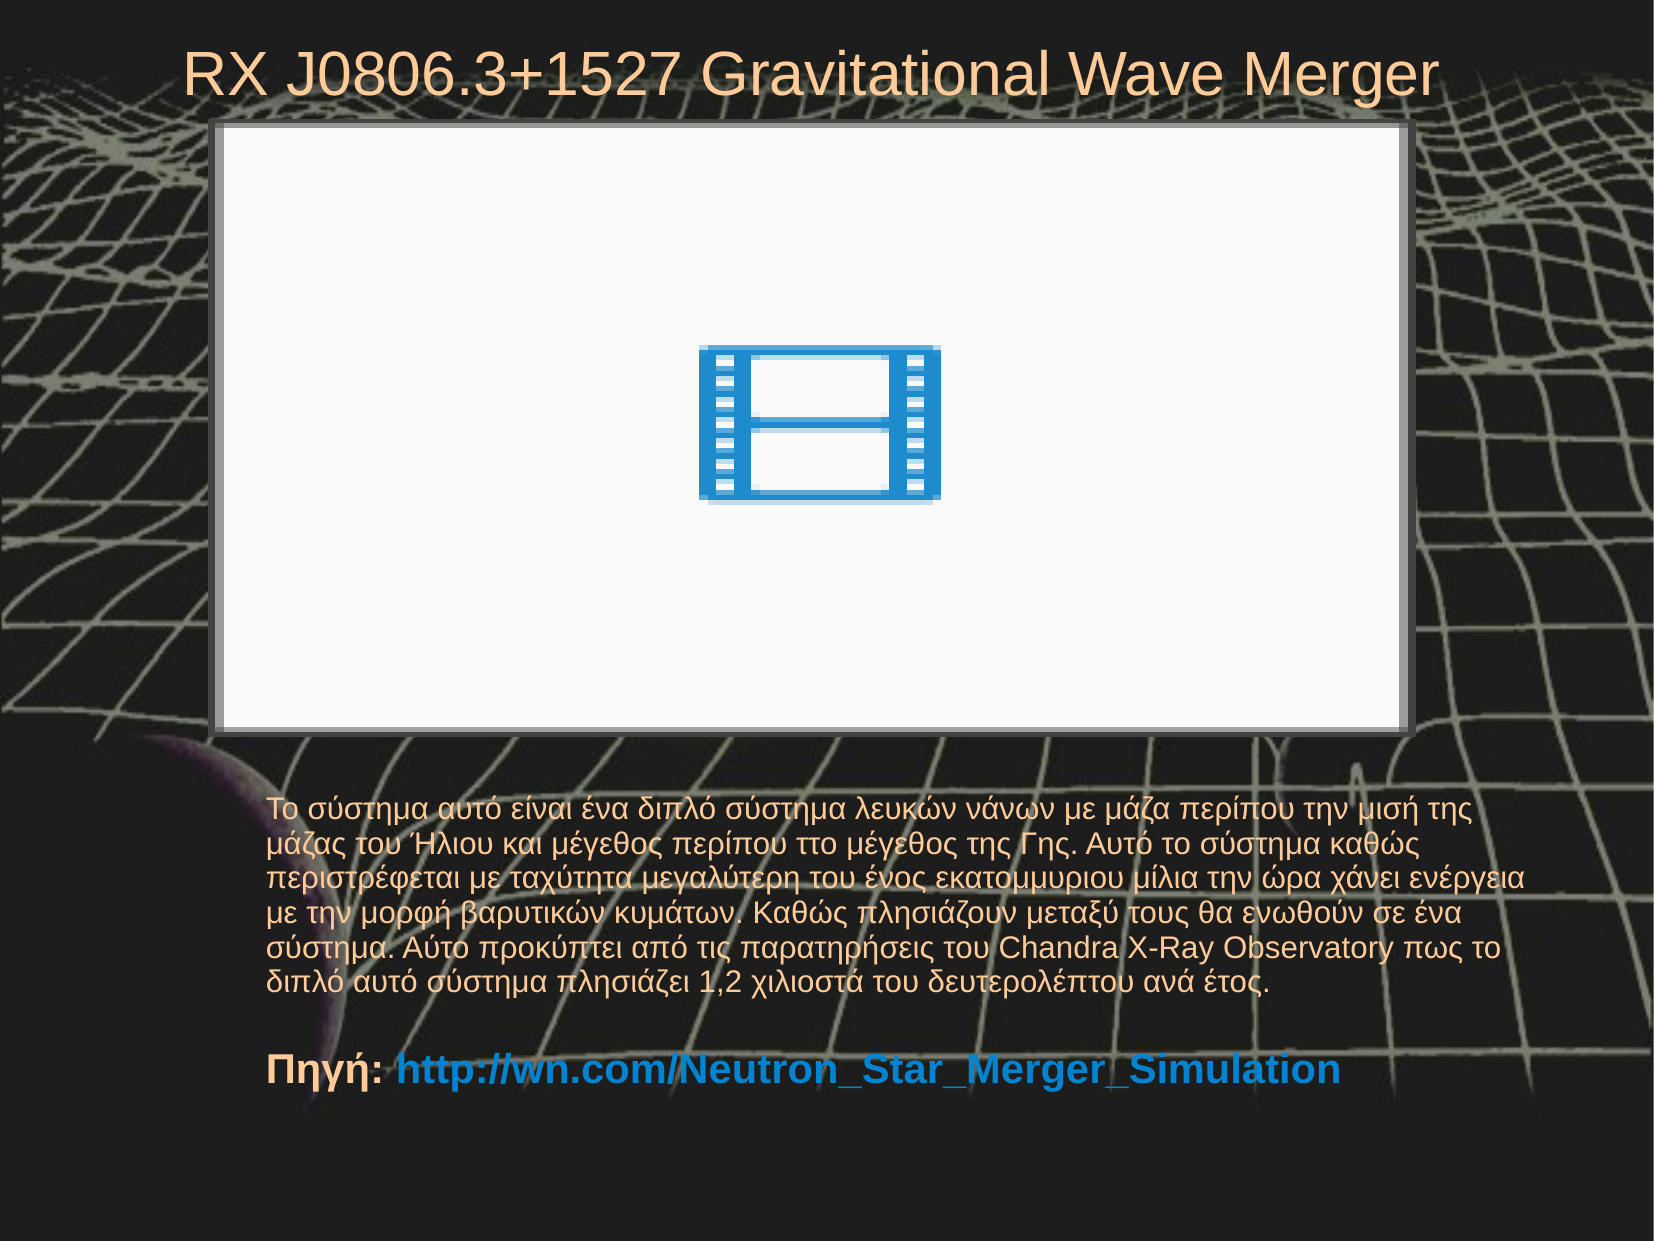

# RX J0806.3+1527 Gravitational Wave Merger
Το σύστημα αυτό είναι ένα διπλό σύστημα λευκών νάνων με μάζα περίπου την μισή της μάζας του Ήλιου και μέγεθος περίπου ττο μέγεθος της Γης. Αυτό το σύστημα καθώς περιστρέφεται με ταχύτητα μεγαλύτερη του ένος εκατομμυριου μίλια την ώρα χάνει ενέργεια με την μορφή βαρυτικών κυμάτων. Καθώς πλησιάζουν μεταξύ τους θα ενωθούν σε ένα σύστημα. Αύτο προκύπτει από τις παρατηρήσεις του Chandra X-Ray Observatory πως το διπλό αυτό σύστημα πλησιάζει 1,2 χιλιοστά του δευτερολέπτου ανά έτος.
Πηγή: http://wn.com/Neutron_Star_Merger_Simulation